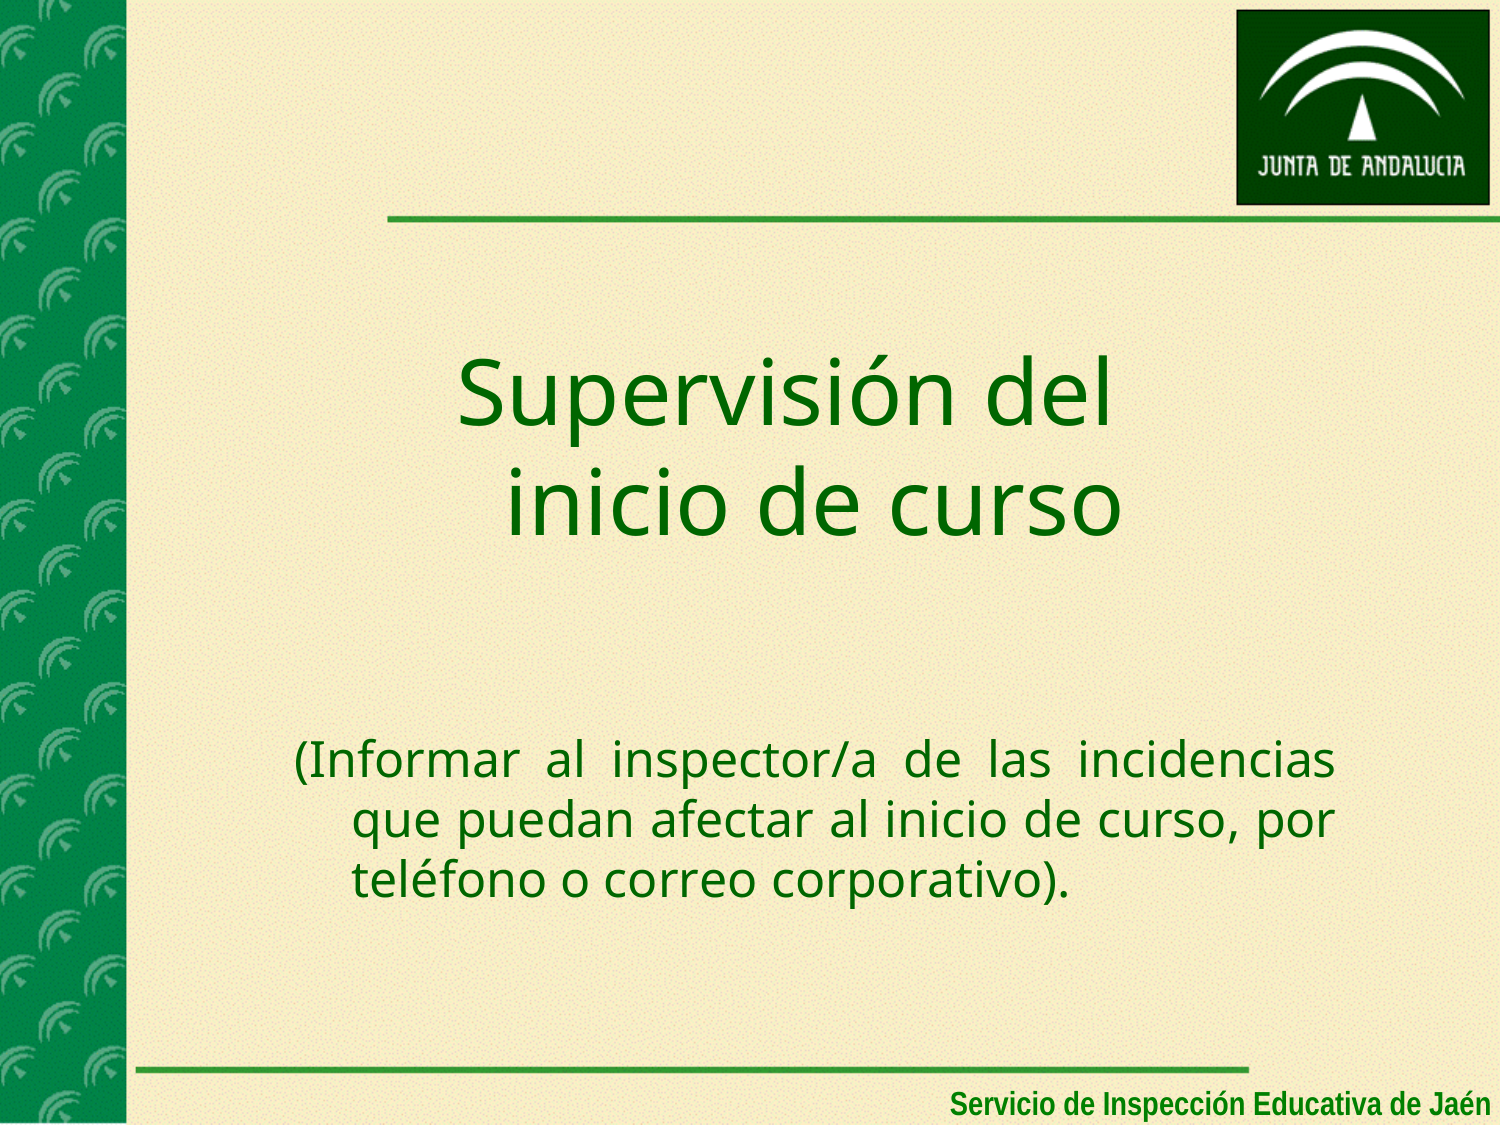

Supervisión del inicio de curso
(Informar al inspector/a de las incidencias que puedan afectar al inicio de curso, por teléfono o correo corporativo).
Servicio de Inspección Educativa de Jaén